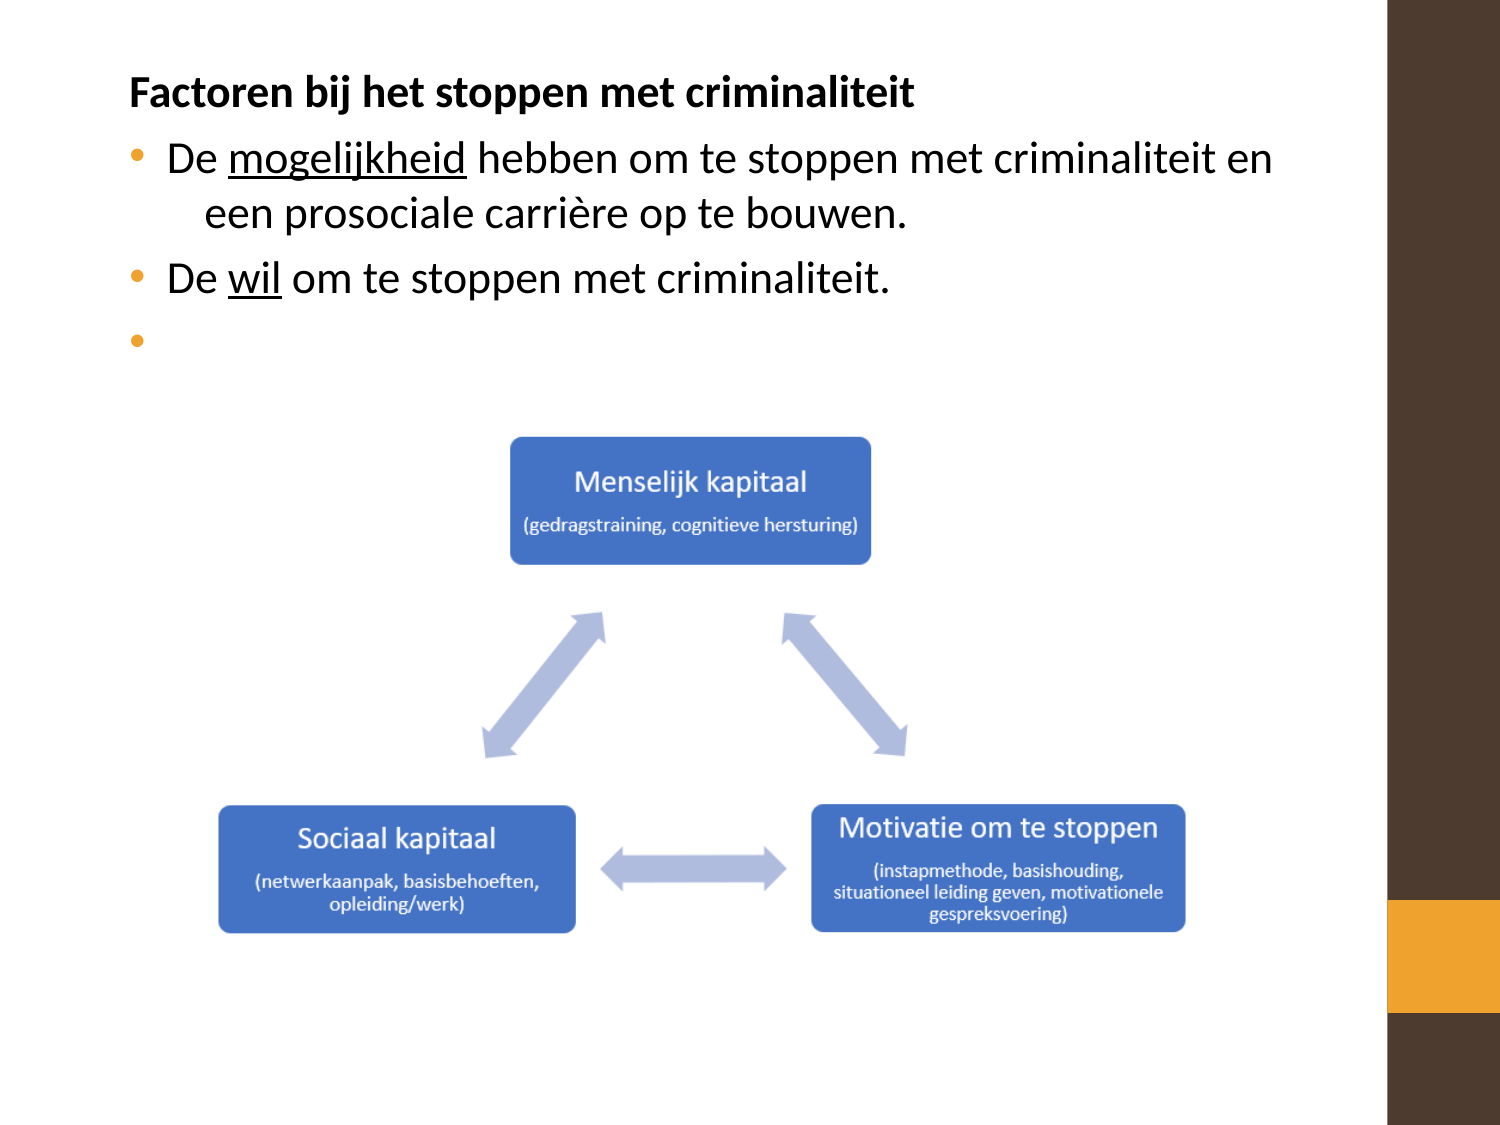

# Factoren bij het stoppen met criminaliteit
De mogelijkheid hebben om te stoppen met criminaliteit en een prosociale carrière op te bouwen.
De wil om te stoppen met criminaliteit.